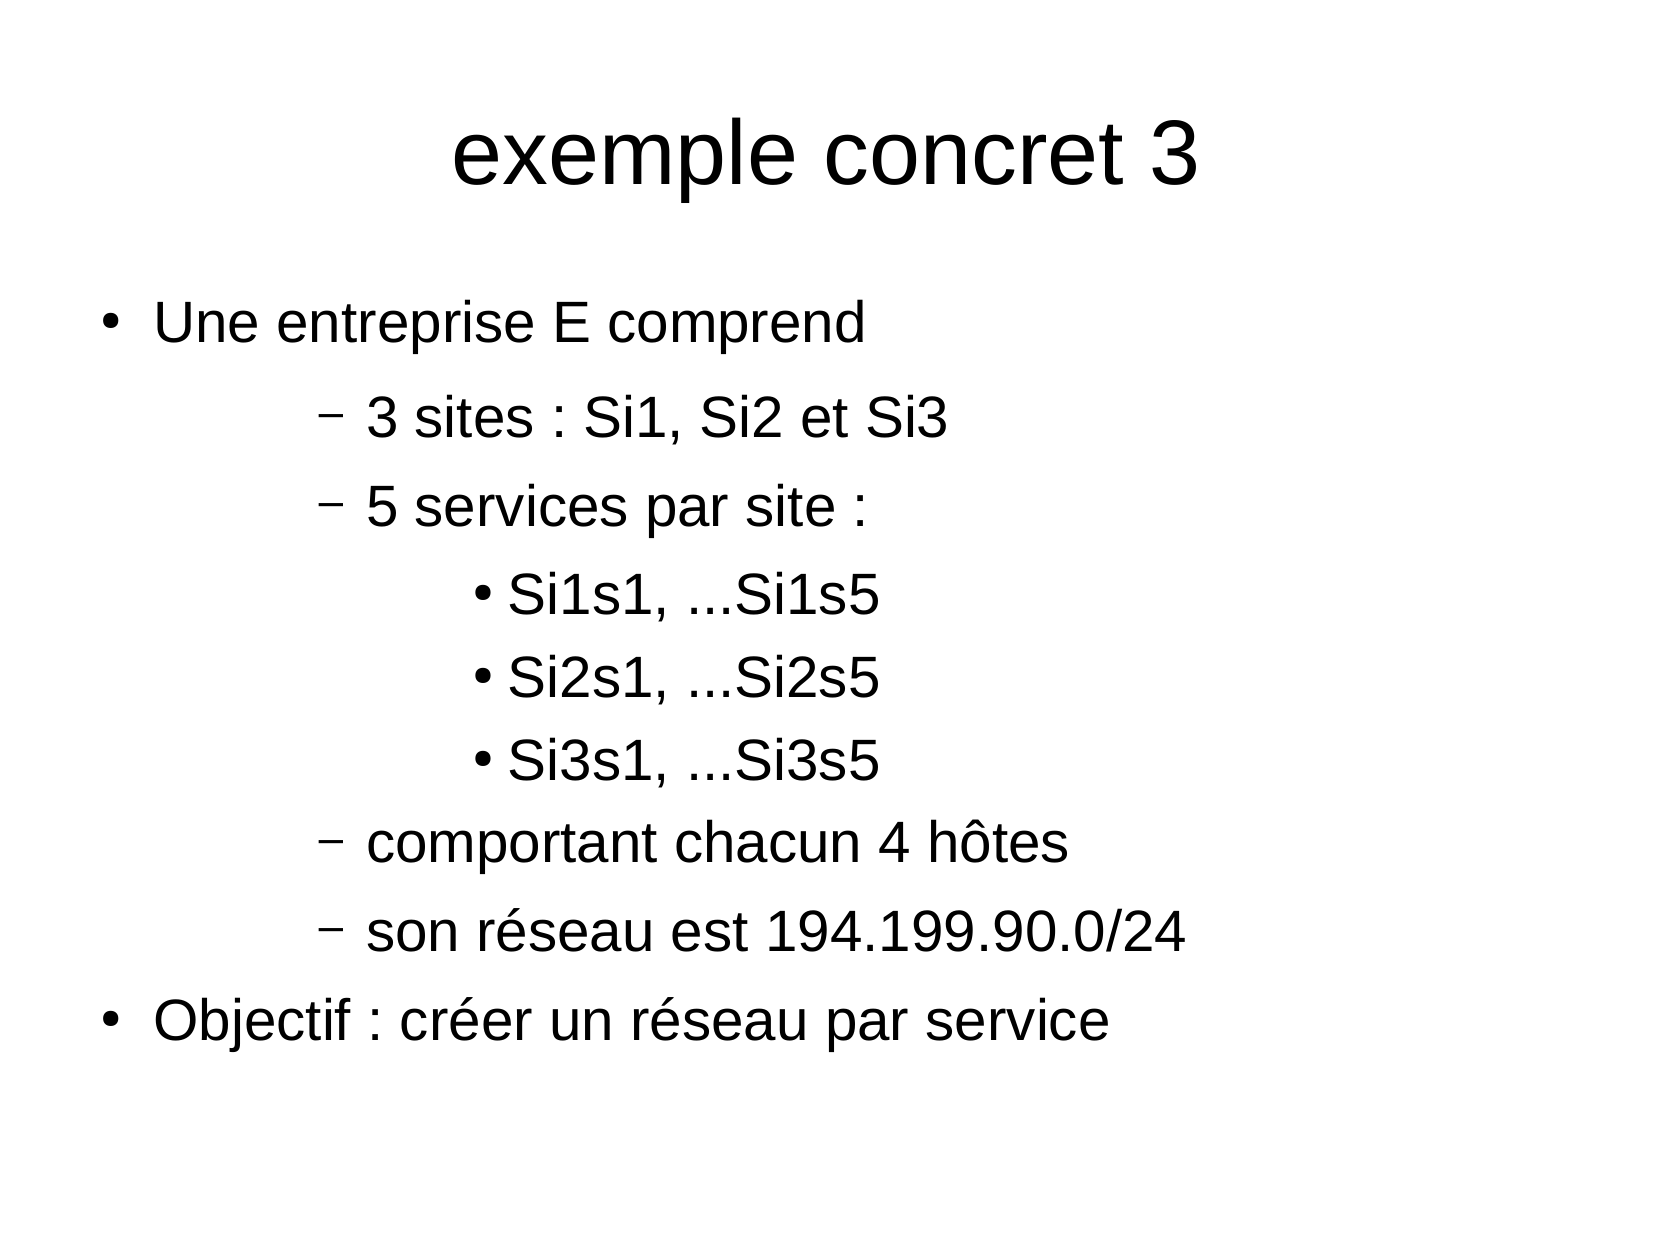

# exemple concret 3
Une entreprise E comprend
3 sites : Si1, Si2 et Si3
5 services par site :
Si1s1, ...Si1s5
Si2s1, ...Si2s5
Si3s1, ...Si3s5
comportant chacun 4 hôtes
son réseau est 194.199.90.0/24
Objectif : créer un réseau par service